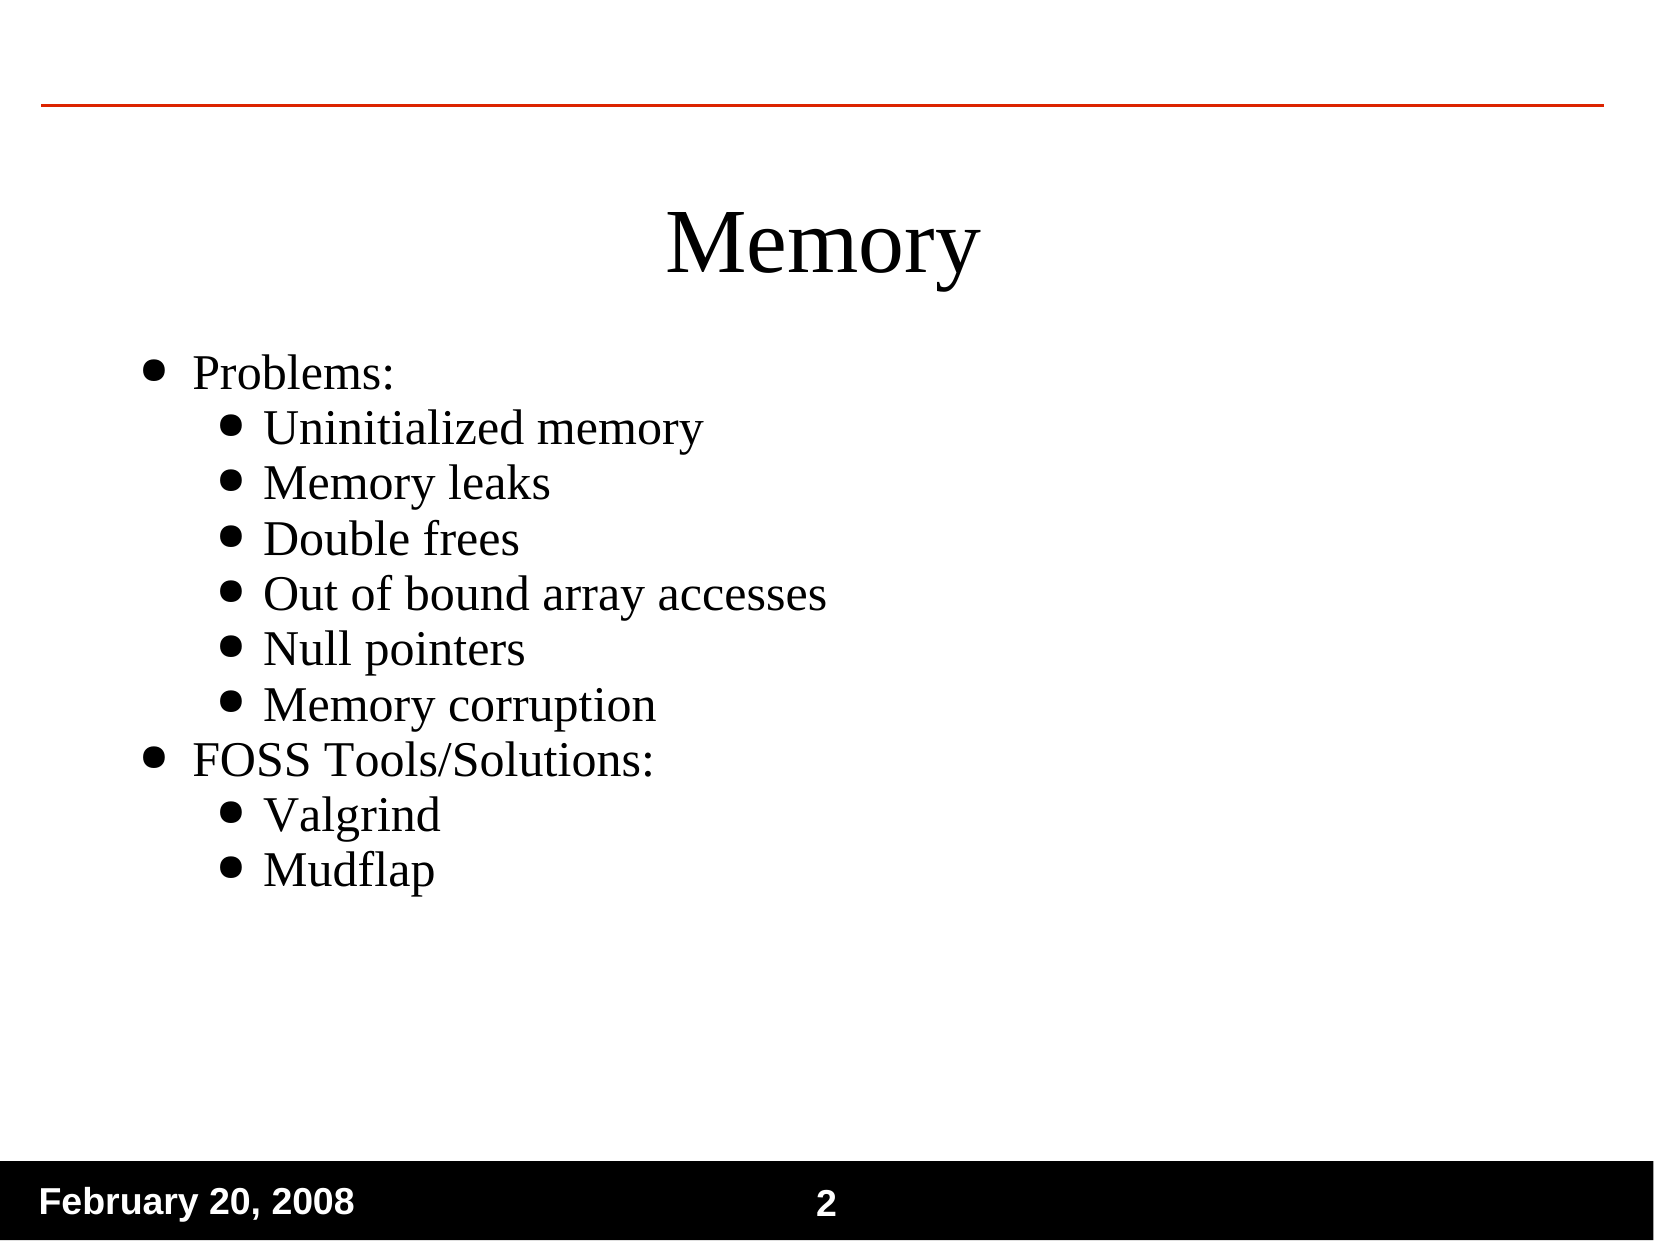

# Memory
Problems:
Uninitialized memory
Memory leaks
Double frees
Out of bound array accesses
Null pointers
Memory corruption
FOSS Tools/Solutions:
Valgrind
Mudflap